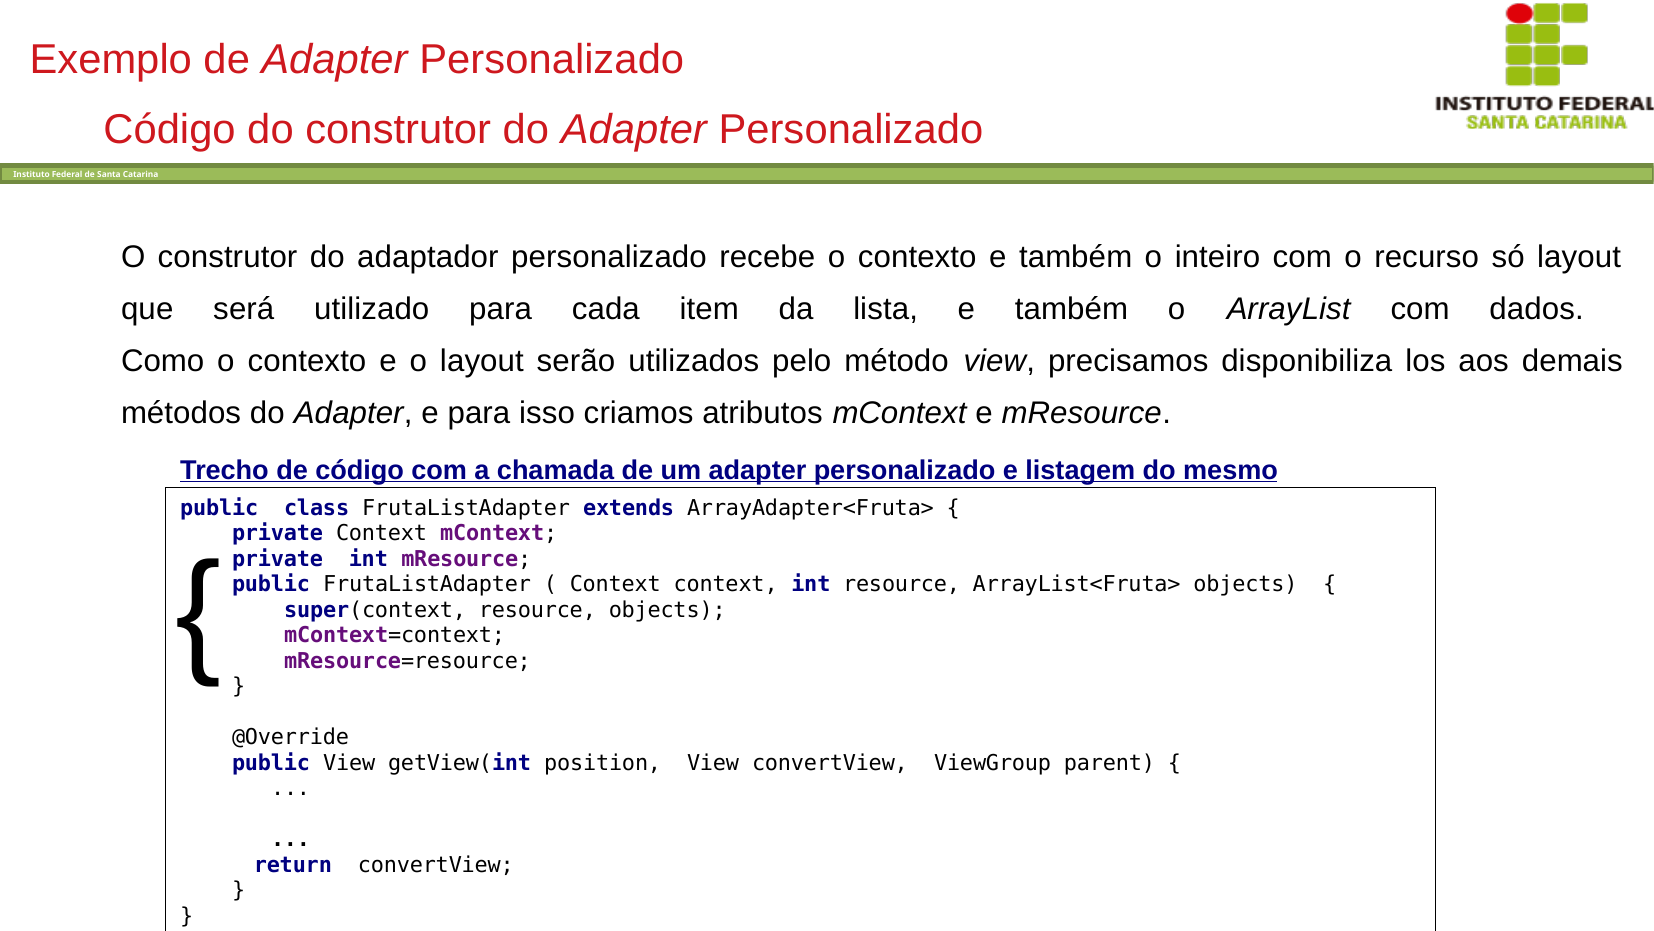

# Exemplo de Adapter Personalizado Código do construtor do Adapter Personalizado
O construtor do adaptador personalizado recebe o contexto e também o inteiro com o recurso só layout que será utilizado para cada item da lista, e também o ArrayList com dados.
Como o contexto e o layout serão utilizados pelo método view, precisamos disponibiliza los aos demais métodos do Adapter, e para isso criamos atributos mContext e mResource.
Trecho de código com a chamada de um adapter personalizado e listagem do mesmo
public class FrutaListAdapter extends ArrayAdapter<Fruta> {
 private Context mContext;
 private int mResource;
 public FrutaListAdapter ( Context context, int resource, ArrayList<Fruta> objects) {
 super(context, resource, objects);
 mContext=context;
 mResource=resource;
 }
 @Override
 public View getView(int position, View convertView, ViewGroup parent) {
 ...
 ...
	return convertView;
 }
}
{